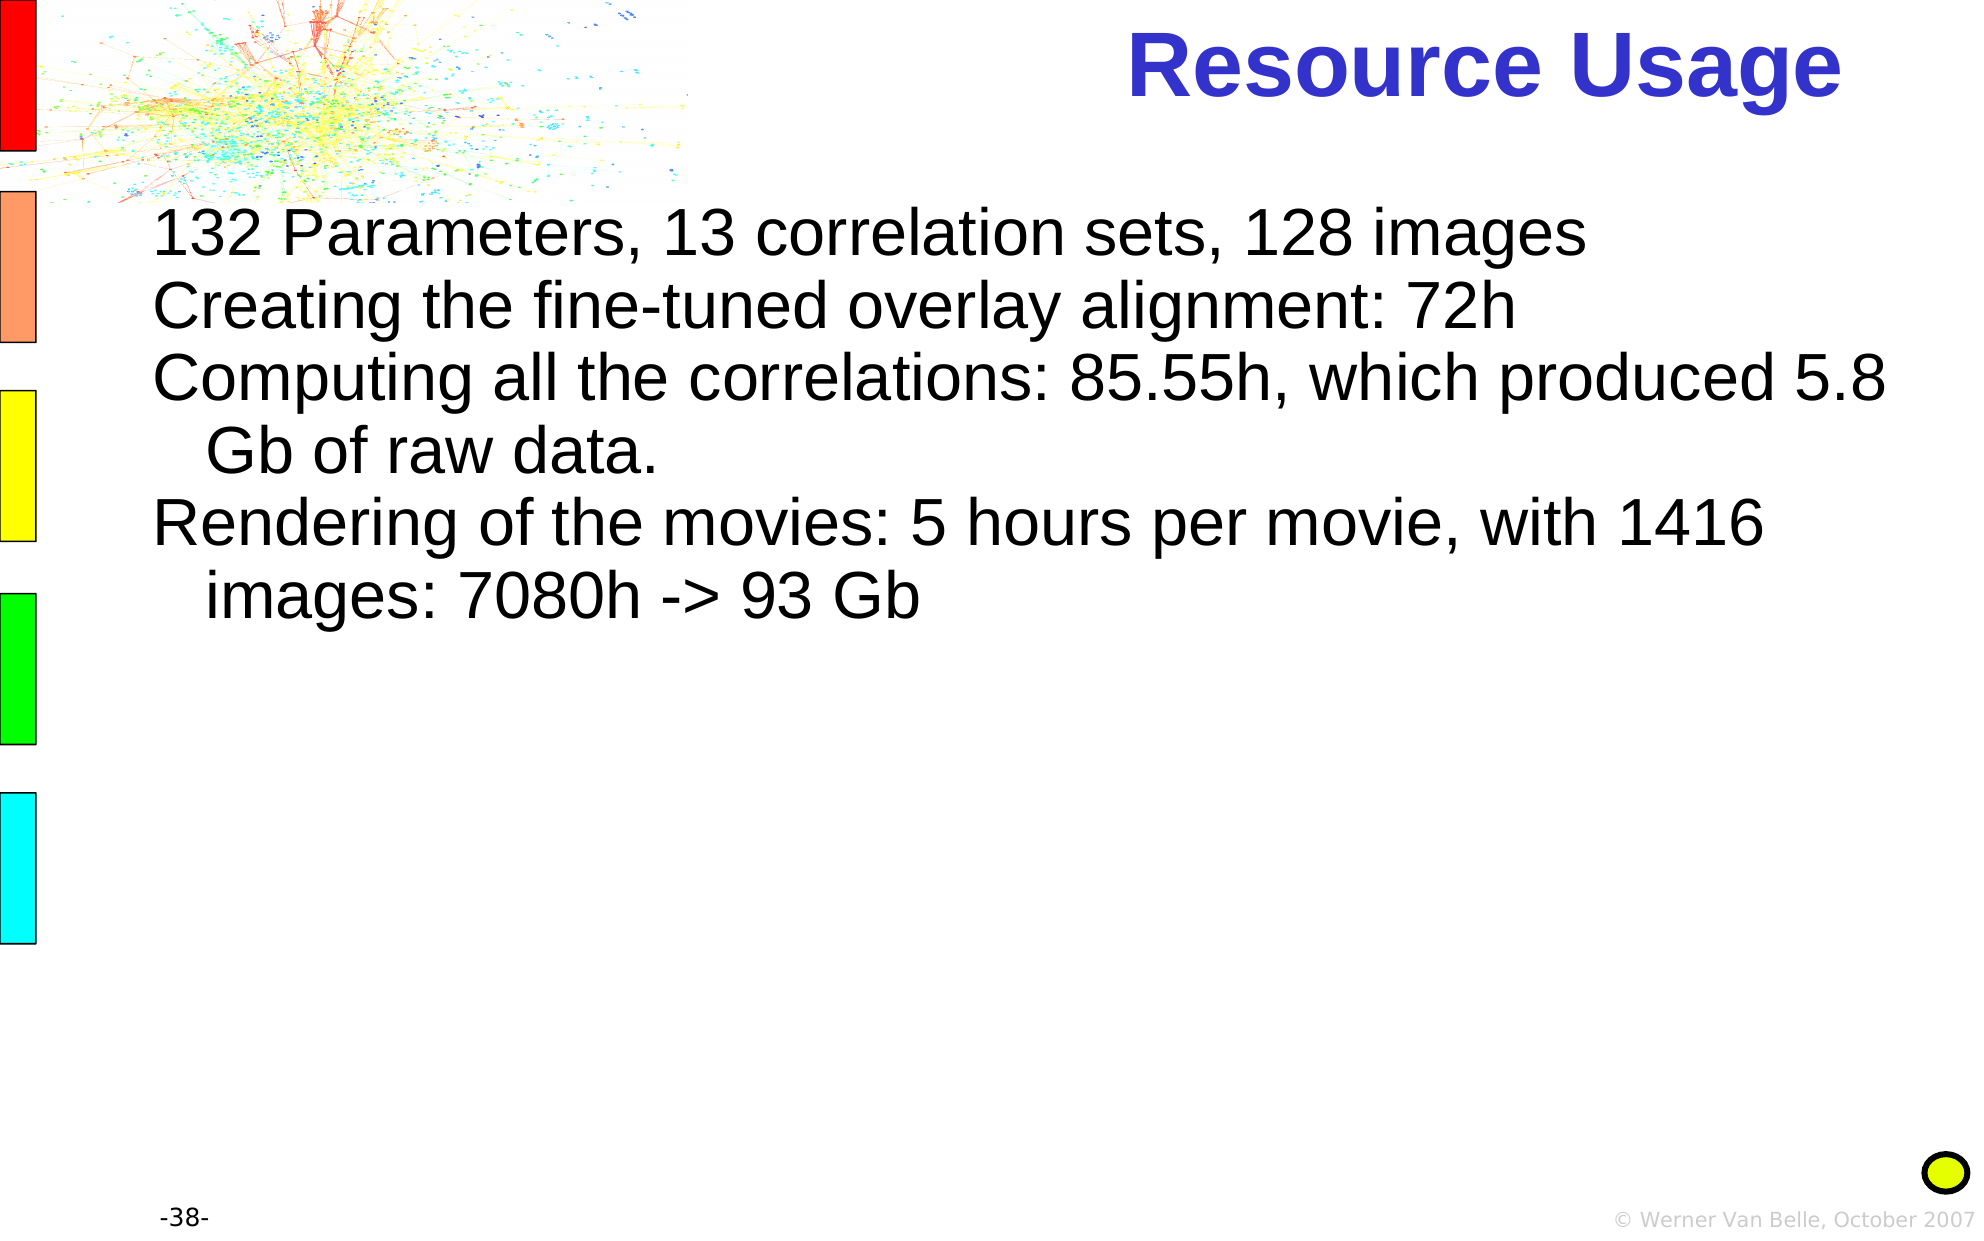

# Resource Usage
132 Parameters, 13 correlation sets, 128 images
Creating the fine-tuned overlay alignment: 72h
Computing all the correlations: 85.55h, which produced 5.8 Gb of raw data.
Rendering of the movies: 5 hours per movie, with 1416 images: 7080h -> 93 Gb